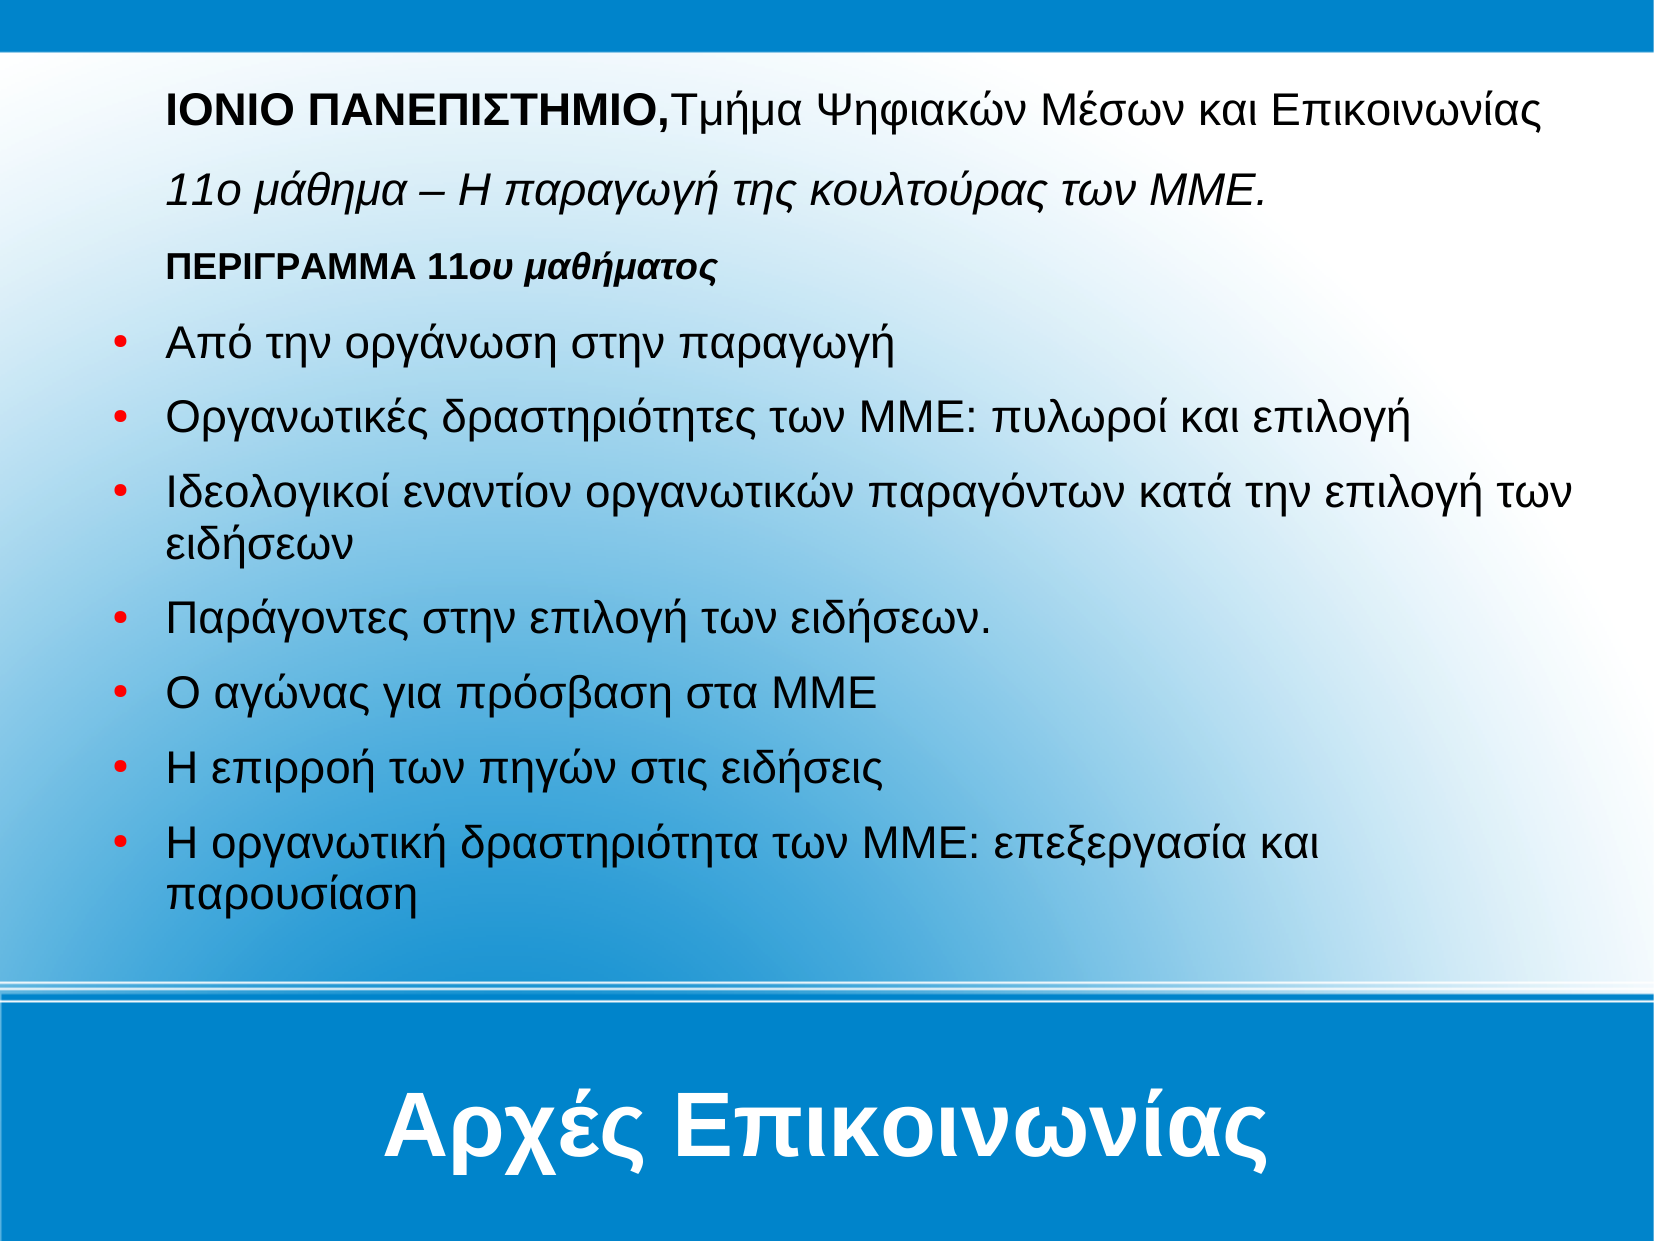

ΙΟΝΙΟ ΠΑΝΕΠΙΣΤΗΜΙΟ,Τμήμα Ψηφιακών Μέσων και Επικοινωνίας
11ο μάθημα – Η παραγωγή της κουλτούρας των ΜΜΕ.
ΠΕΡΙΓΡΑΜΜΑ 11ου μαθήματος
Από την οργάνωση στην παραγωγή
Οργανωτικές δραστηριότητες των ΜΜΕ: πυλωροί και επιλογή
Ιδεολογικοί εναντίον οργανωτικών παραγόντων κατά την επιλογή των ειδήσεων
Παράγοντες στην επιλογή των ειδήσεων.
Ο αγώνας για πρόσβαση στα ΜΜΕ
Η επιρροή των πηγών στις ειδήσεις
Η οργανωτική δραστηριότητα των ΜΜΕ: επεξεργασία και παρουσίαση
# Αρχές Επικοινωνίας